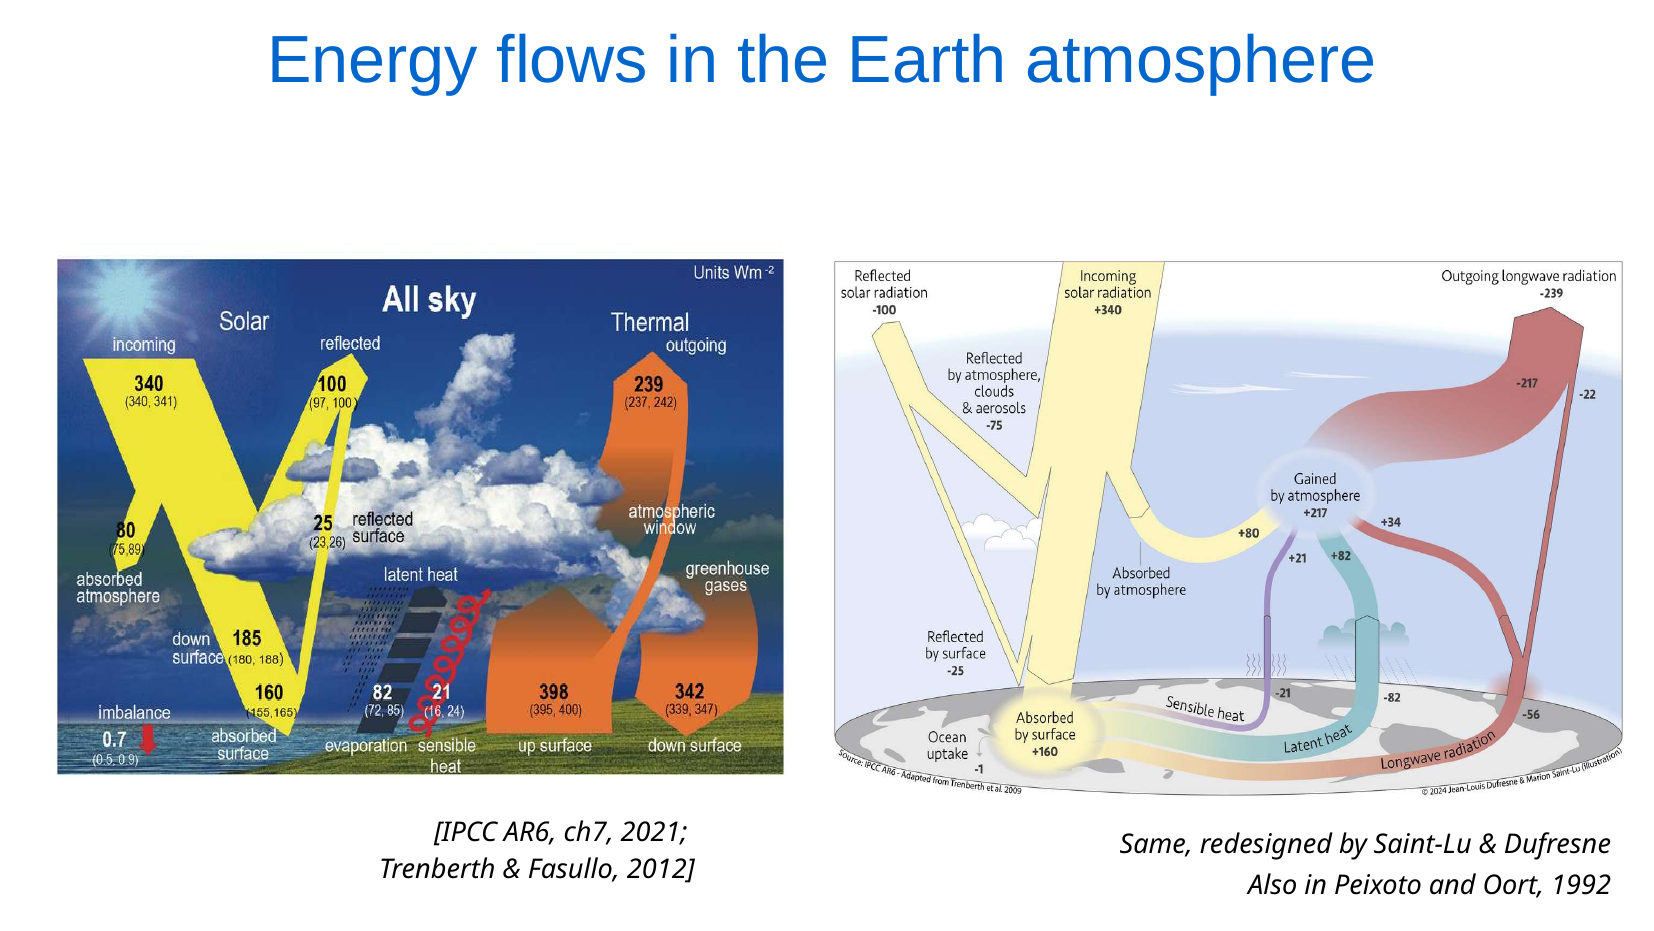

Energy flows in the Earth atmosphere
 Same, redesigned by Saint-Lu & Dufresne
Also in Peixoto and Oort, 1992
 [IPCC AR6, ch7, 2021;
Trenberth & Fasullo, 2012]